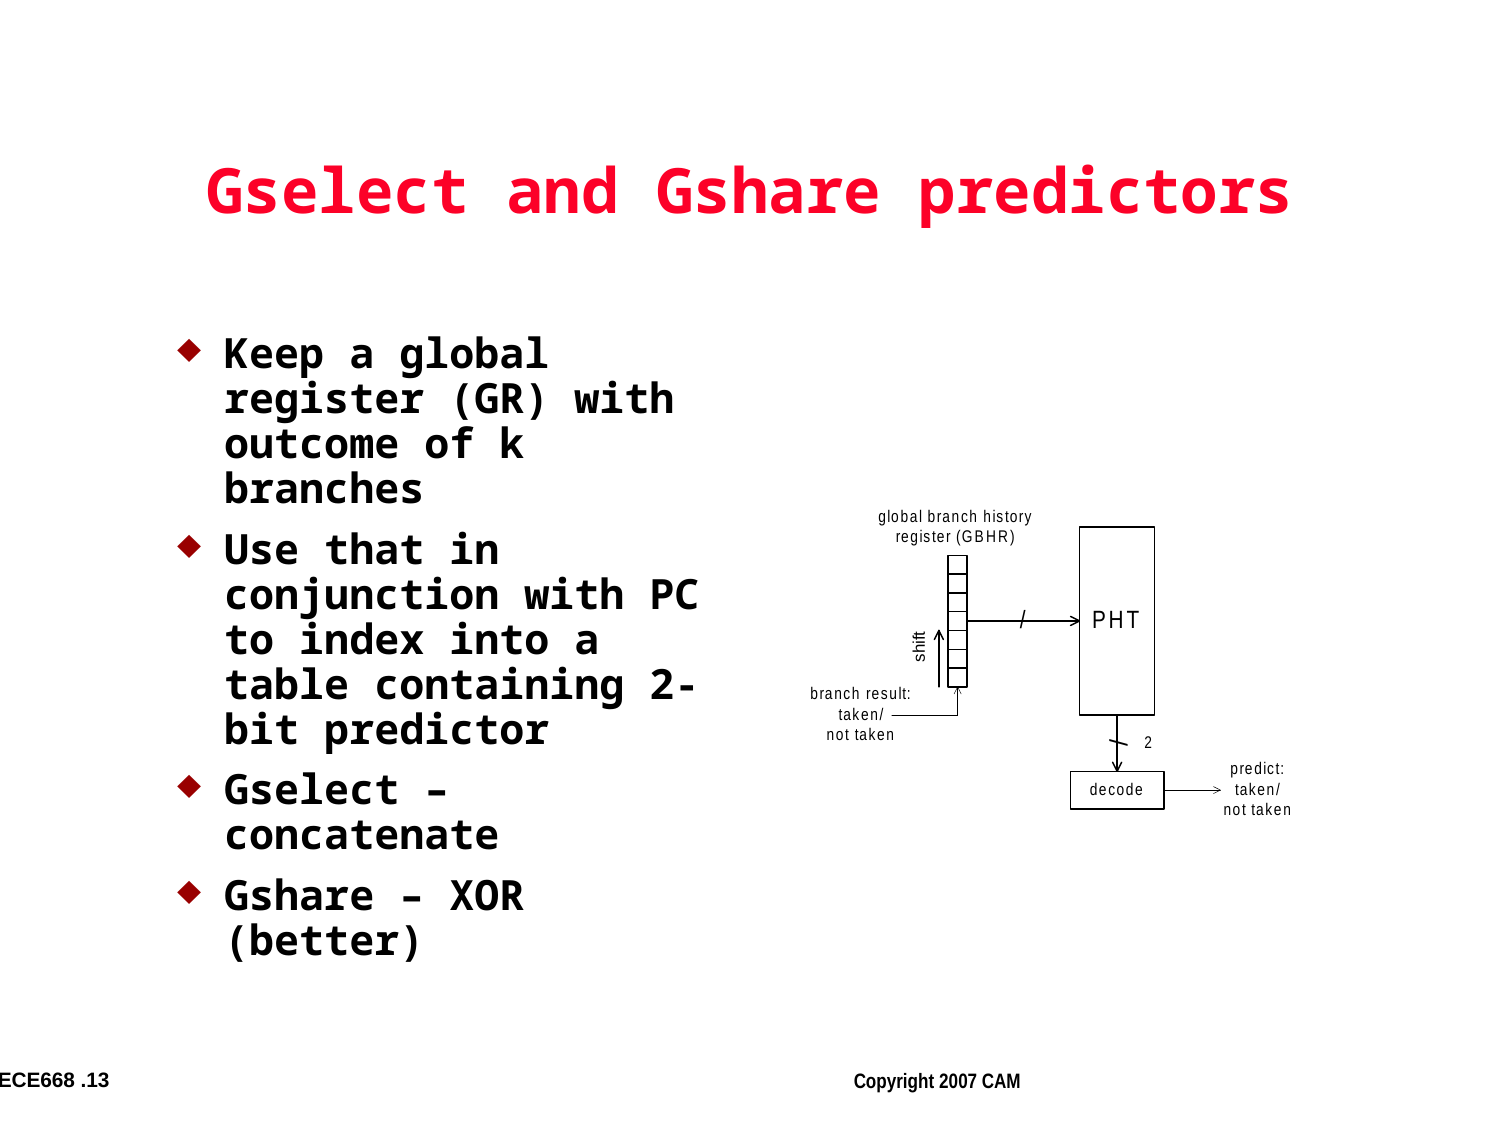

# Gselect and Gshare predictors
Keep a global register (GR) with outcome of k branches
Use that in conjunction with PC to index into a table containing 2-bit predictor
Gselect – concatenate
Gshare – XOR (better)
Copyright 2007 CAM